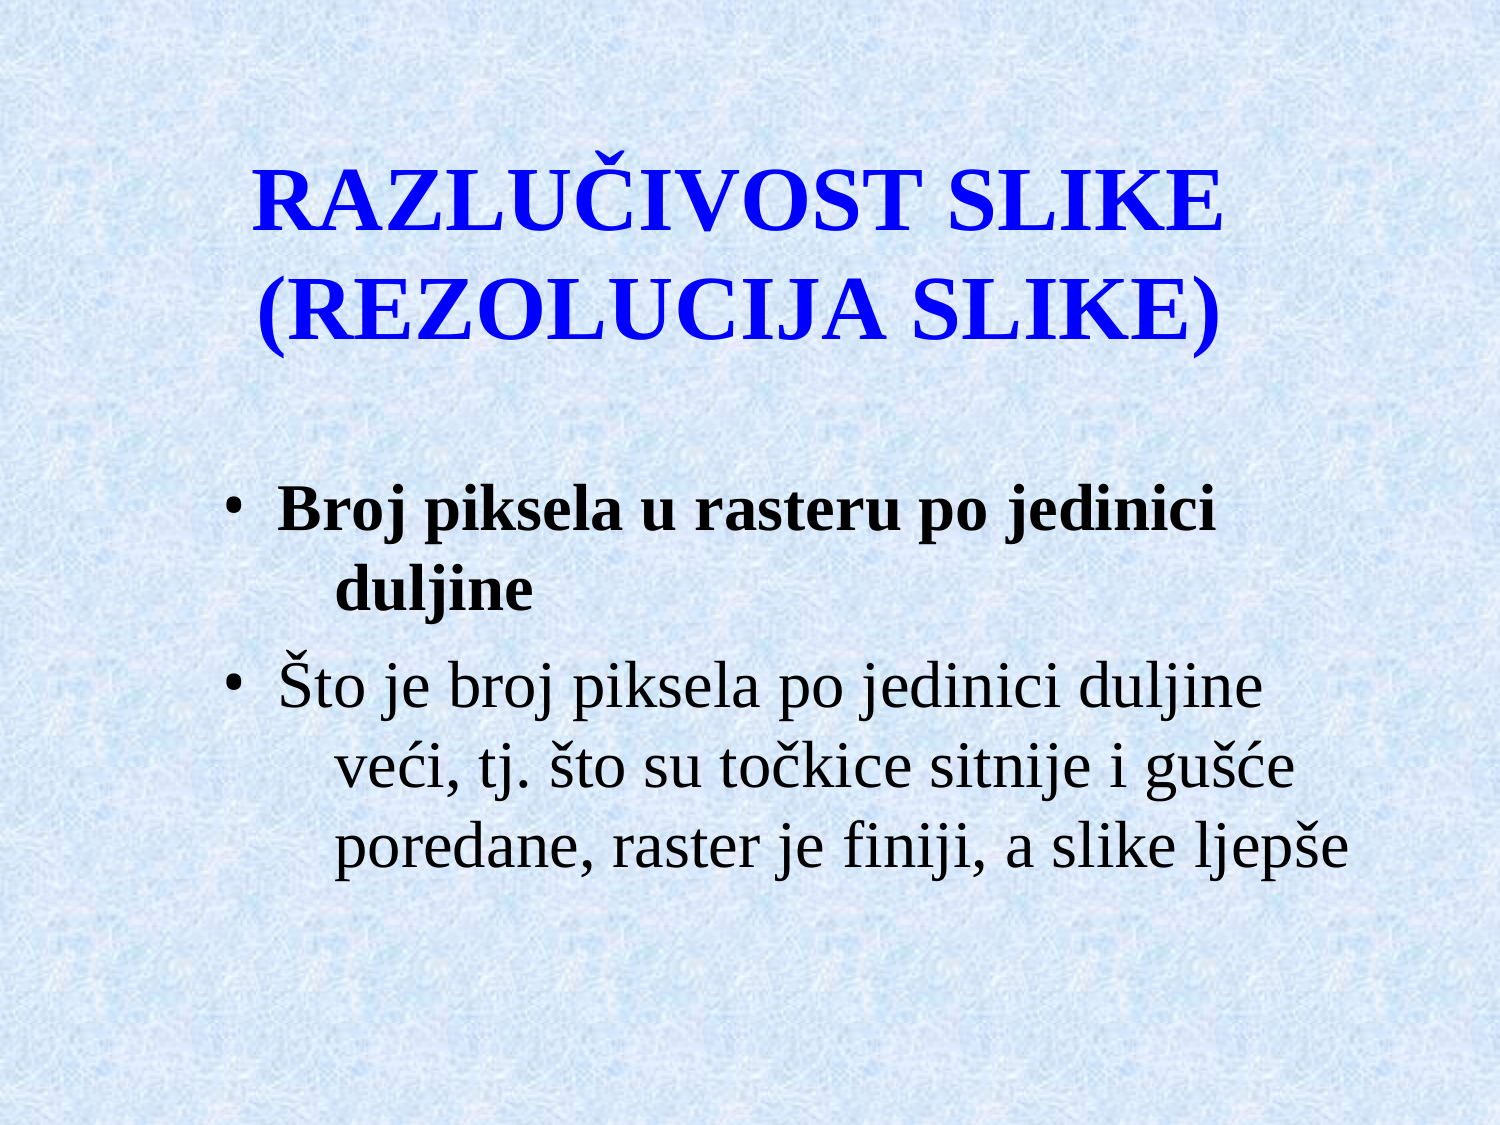

# RAZLUČIVOST SLIKE (REZOLUCIJA SLIKE)
Broj piksela u rasteru po jedinici duljine
Što je broj piksela po jedinici duljine veći, tj. što su točkice sitnije i gušće poredane, raster je finiji, a slike ljepše